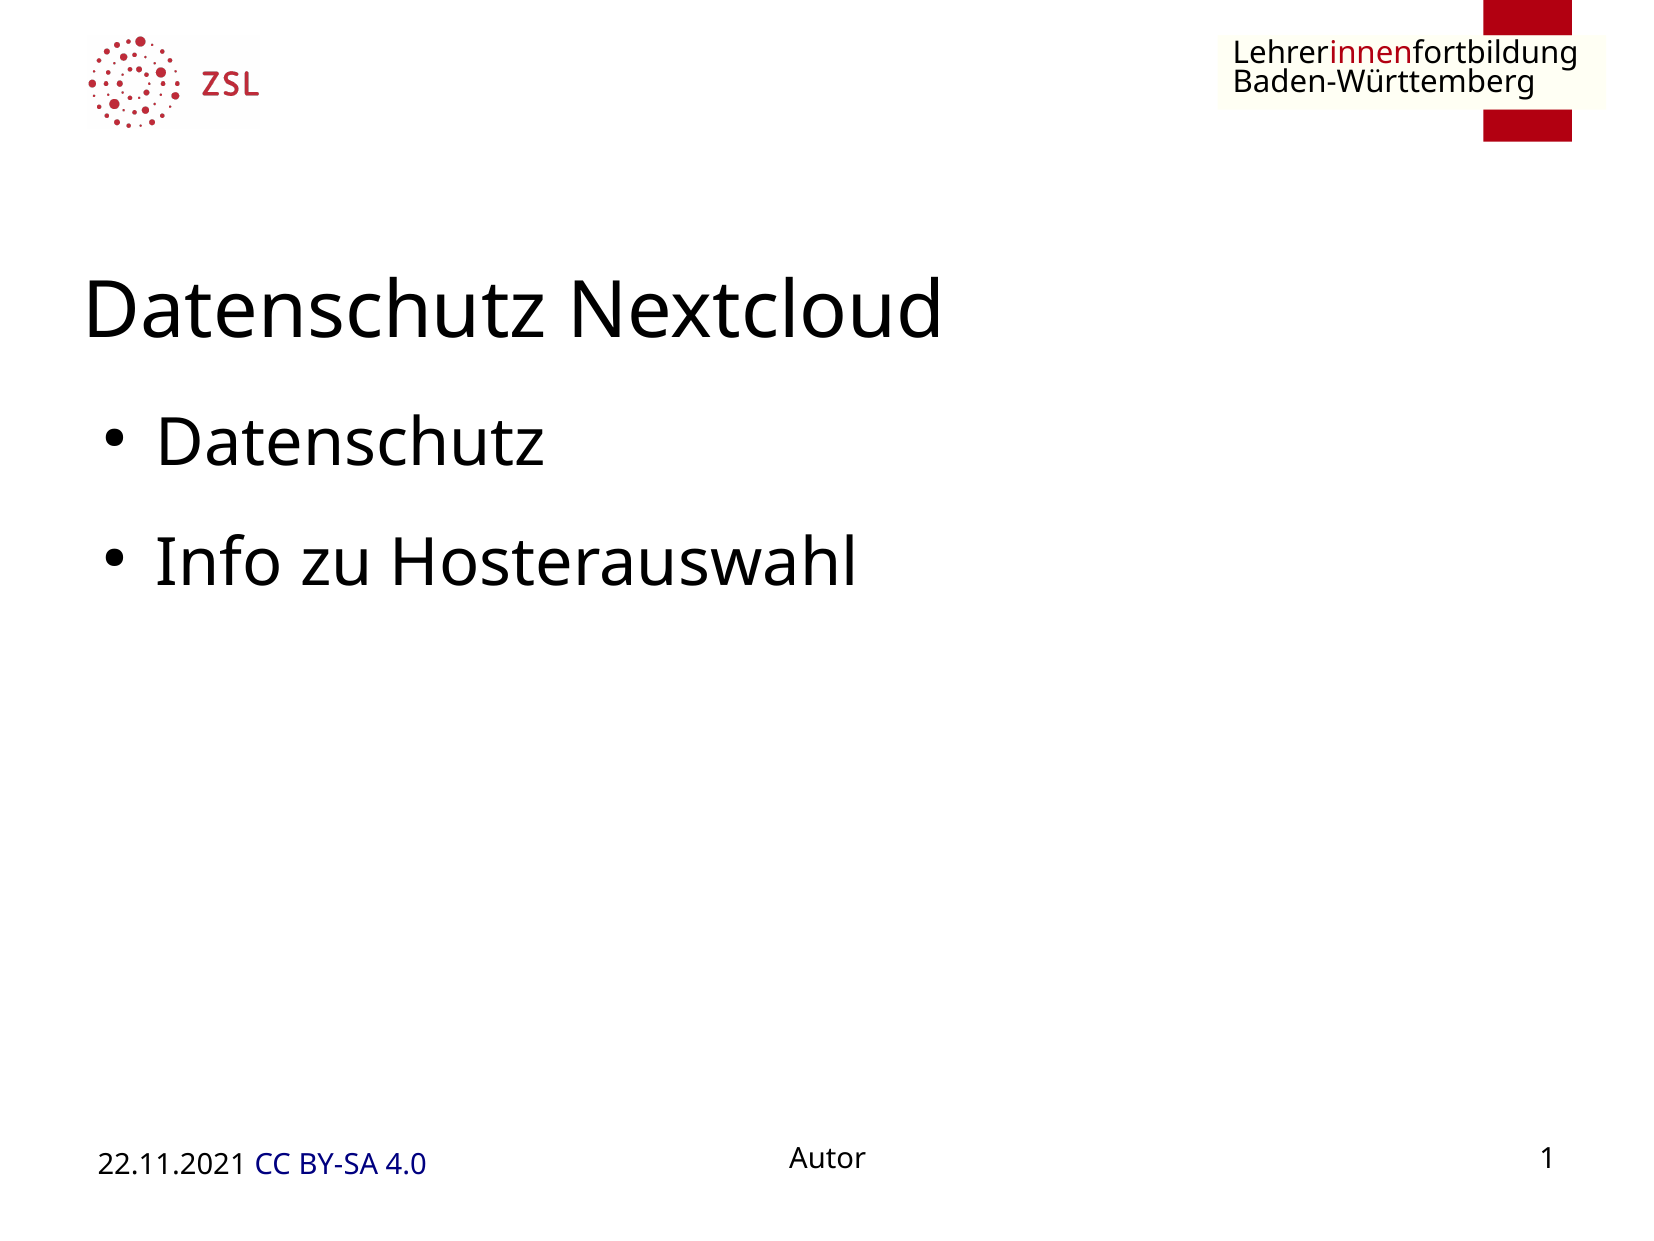

# Datenschutz Nextcloud
Datenschutz
Info zu Hosterauswahl